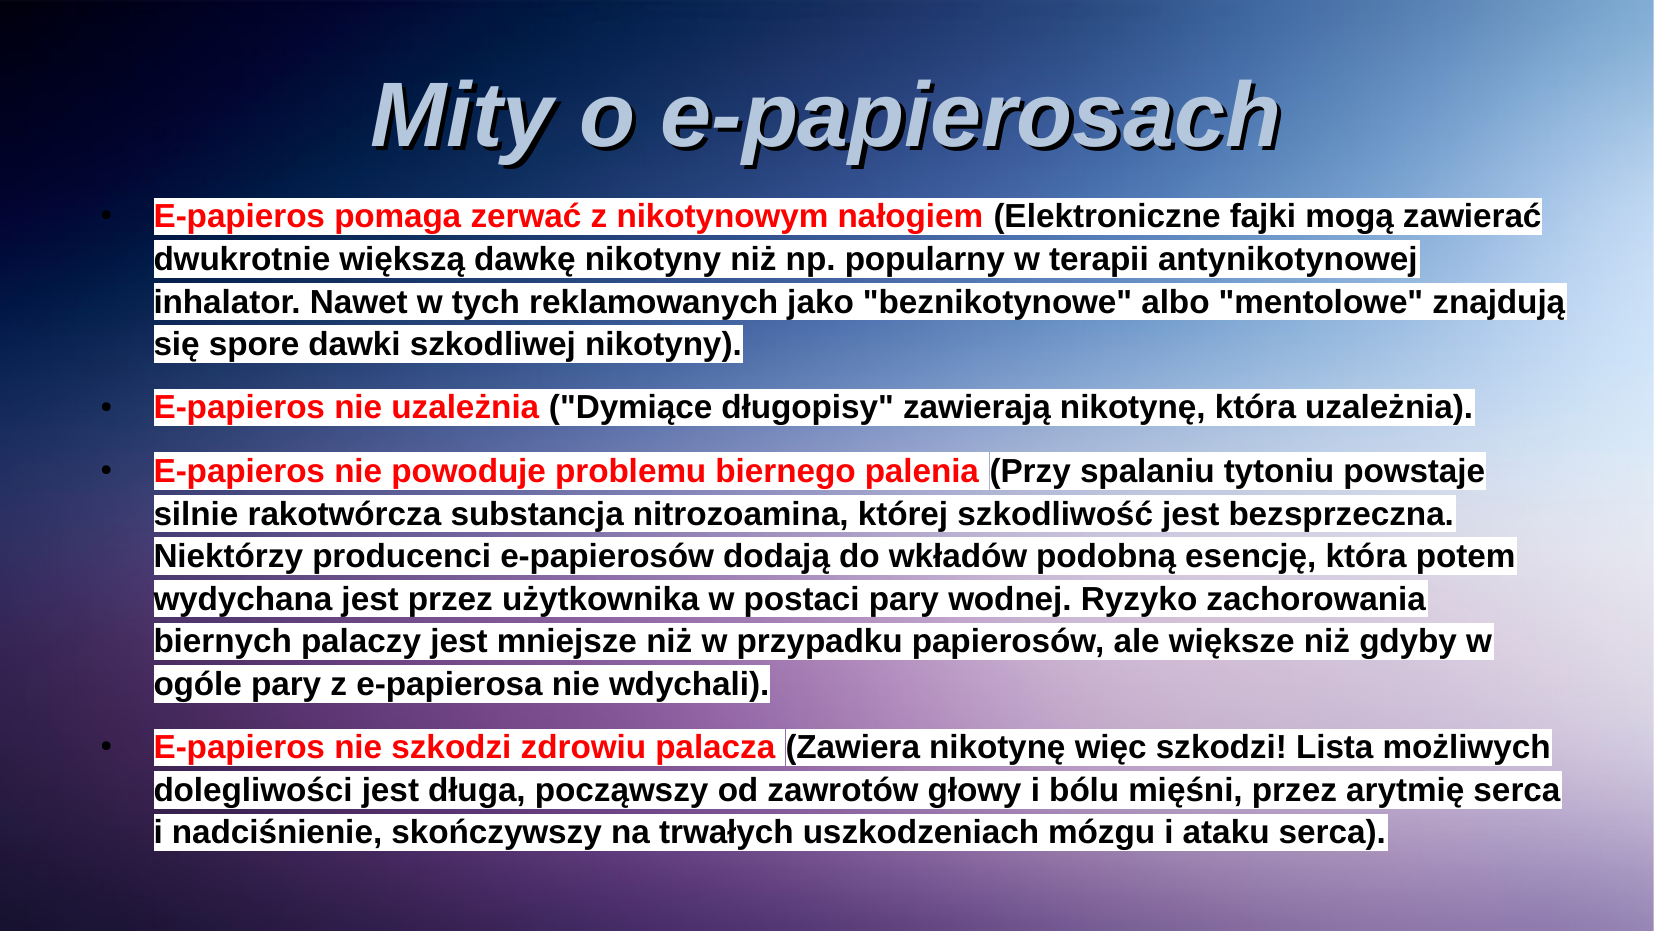

# Mity o e-papierosach
E-papieros pomaga zerwać z nikotynowym nałogiem (Elektroniczne fajki mogą zawierać dwukrotnie większą dawkę nikotyny niż np. popularny w terapii antynikotynowej inhalator. Nawet w tych reklamowanych jako "beznikotynowe" albo "mentolowe" znajdują się spore dawki szkodliwej nikotyny).
E-papieros nie uzależnia ("Dymiące długopisy" zawierają nikotynę, która uzależnia).
E-papieros nie powoduje problemu biernego palenia (Przy spalaniu tytoniu powstaje silnie rakotwórcza substancja nitrozoamina, której szkodliwość jest bezsprzeczna. Niektórzy producenci e-papierosów dodają do wkładów podobną esencję, która potem wydychana jest przez użytkownika w postaci pary wodnej. Ryzyko zachorowania biernych palaczy jest mniejsze niż w przypadku papierosów, ale większe niż gdyby w ogóle pary z e-papierosa nie wdychali).
E-papieros nie szkodzi zdrowiu palacza (Zawiera nikotynę więc szkodzi! Lista możliwych dolegliwości jest długa, począwszy od zawrotów głowy i bólu mięśni, przez arytmię serca i nadciśnienie, skończywszy na trwałych uszkodzeniach mózgu i ataku serca).